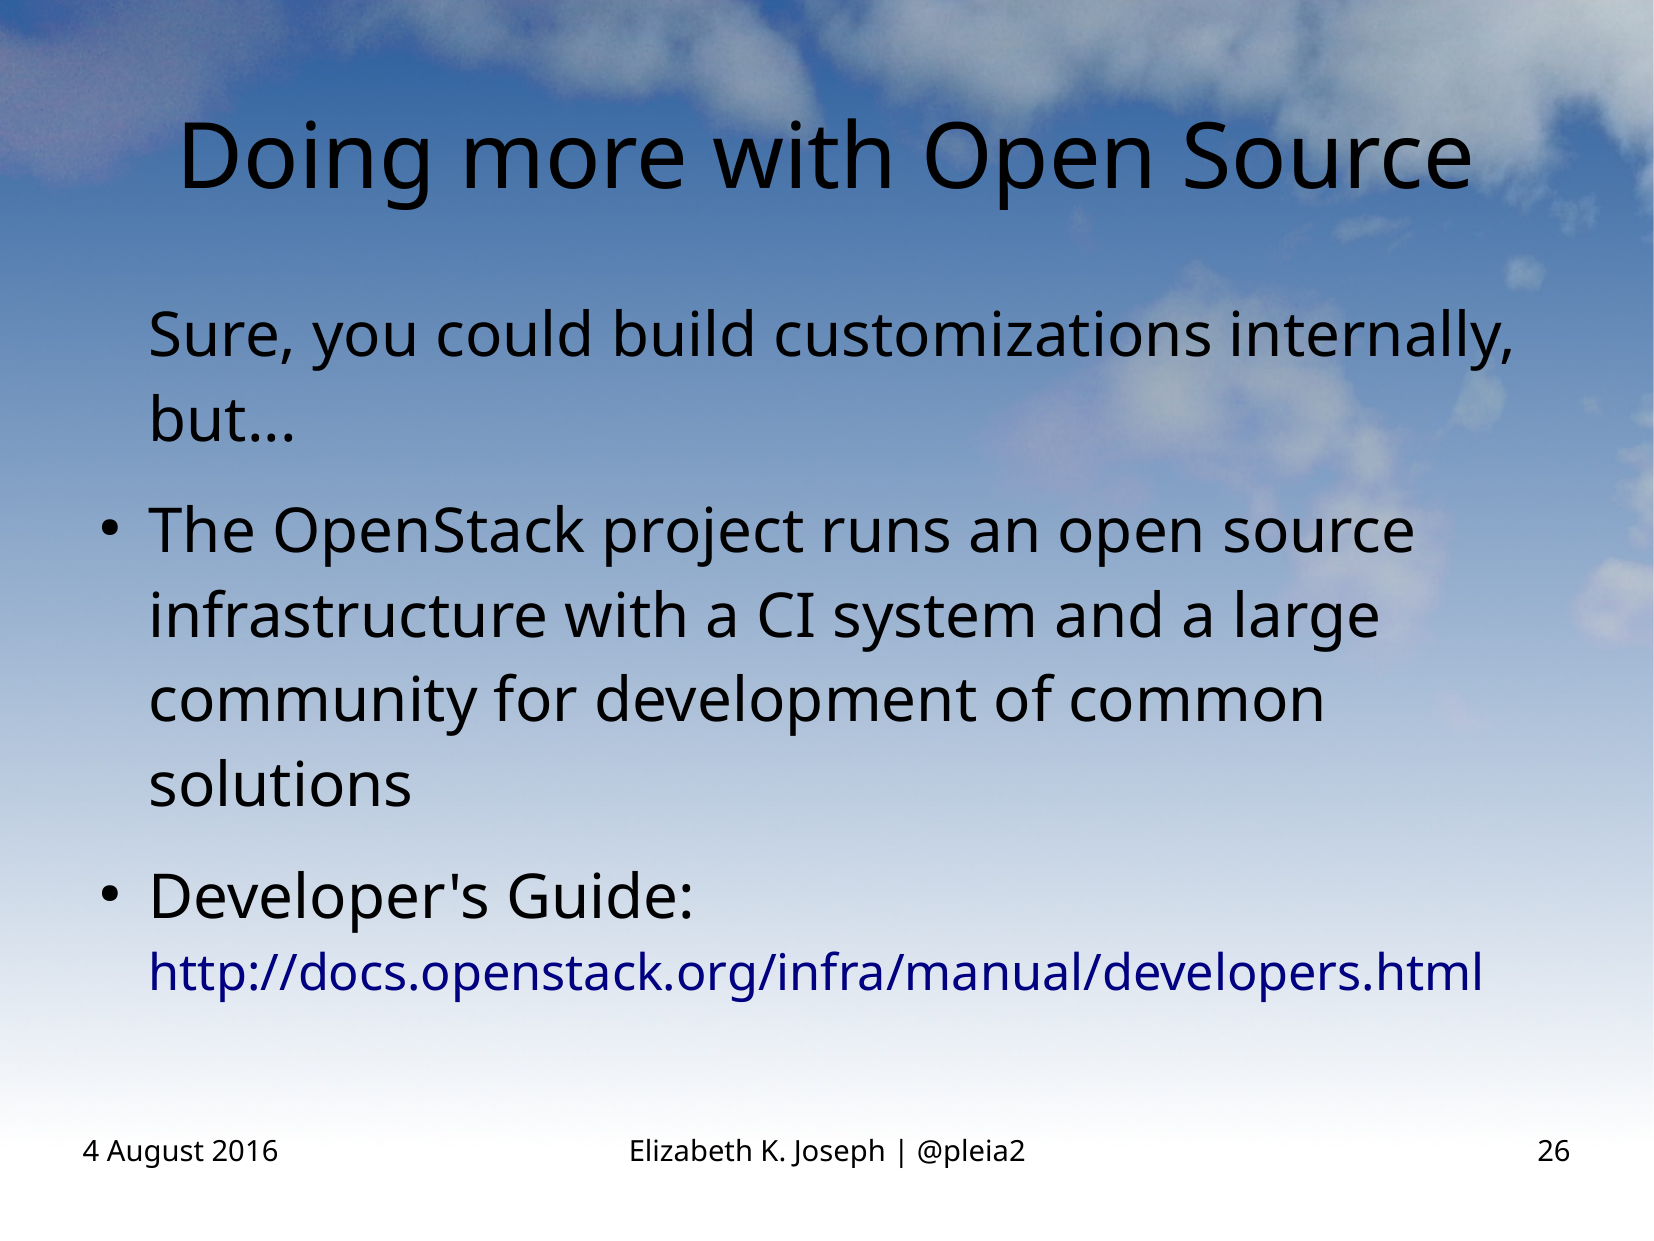

# Doing more with Open Source
Sure, you could build customizations internally, but...
The OpenStack project runs an open source infrastructure with a CI system and a large community for development of common solutions
Developer's Guide: http://docs.openstack.org/infra/manual/developers.html
4 August 2016
Elizabeth K. Joseph | @pleia2
26